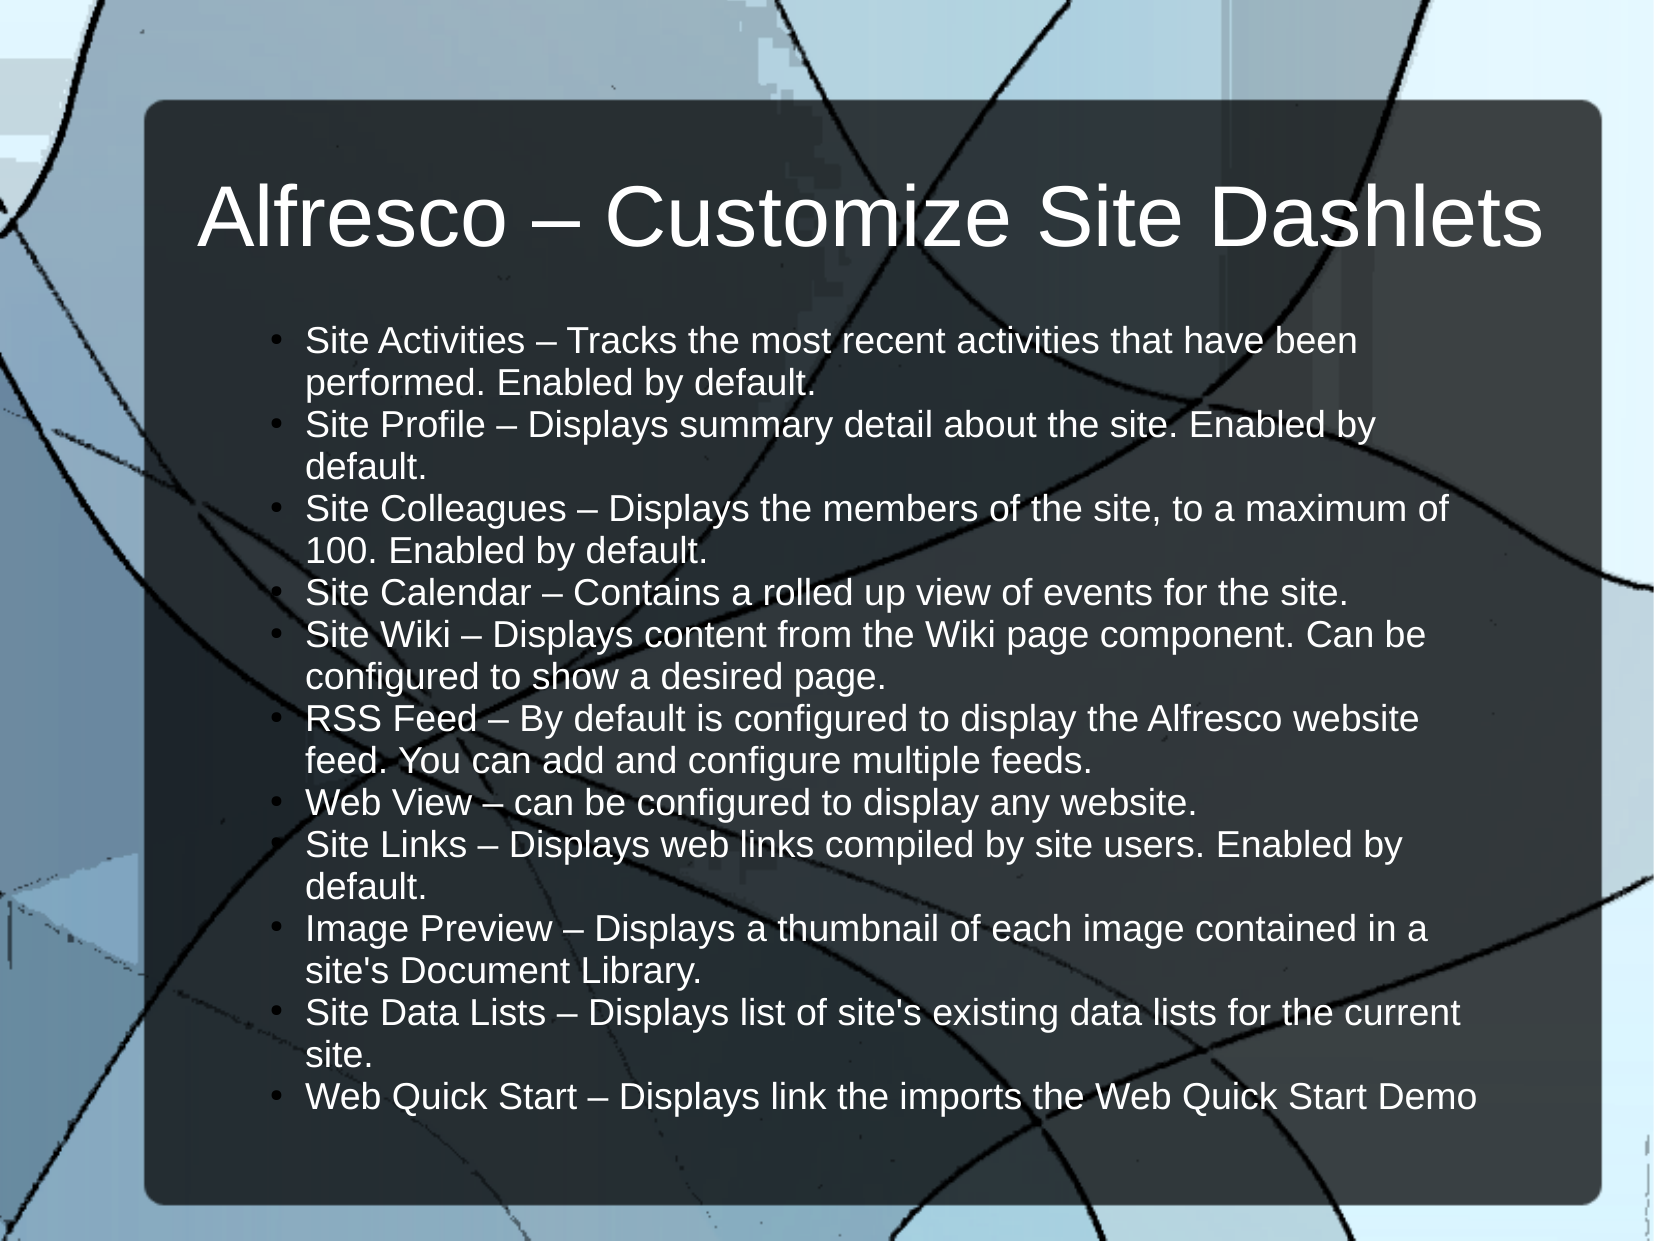

# Alfresco – Customize Site Dashlets
Site Activities – Tracks the most recent activities that have been performed. Enabled by default.
Site Profile – Displays summary detail about the site. Enabled by default.
Site Colleagues – Displays the members of the site, to a maximum of 100. Enabled by default.
Site Calendar – Contains a rolled up view of events for the site.
Site Wiki – Displays content from the Wiki page component. Can be configured to show a desired page.
RSS Feed – By default is configured to display the Alfresco website feed. You can add and configure multiple feeds.
Web View – can be configured to display any website.
Site Links – Displays web links compiled by site users. Enabled by default.
Image Preview – Displays a thumbnail of each image contained in a site's Document Library.
Site Data Lists – Displays list of site's existing data lists for the current site.
Web Quick Start – Displays link the imports the Web Quick Start Demo